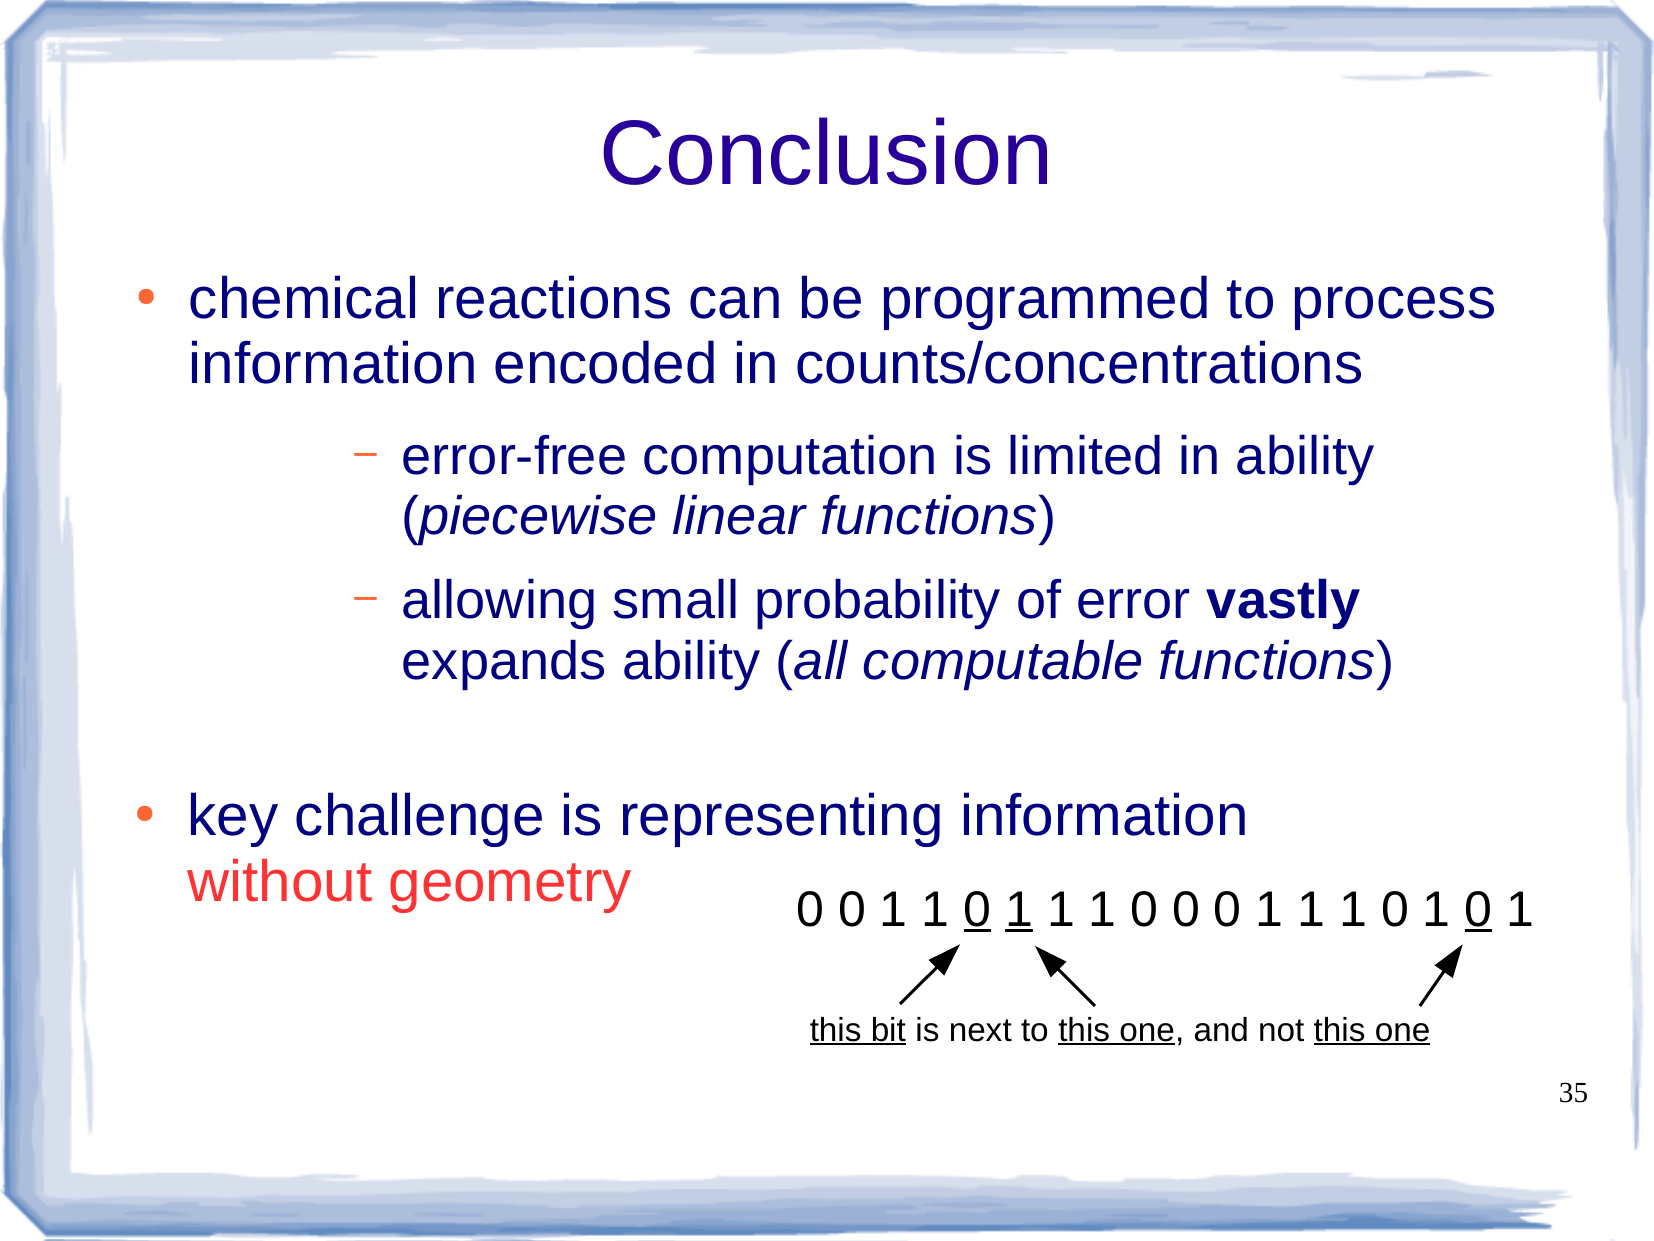

# Conclusion
chemical reactions can be programmed to process information encoded in counts/concentrations
error-free computation is limited in ability (piecewise linear functions)
allowing small probability of error vastly expands ability (all computable functions)
key challenge is representing information without geometry
0 0 1 1 0 1 1 1 0 0 0 1 1 1 0 1 0 1
this bit is next to this one, and not this one
35